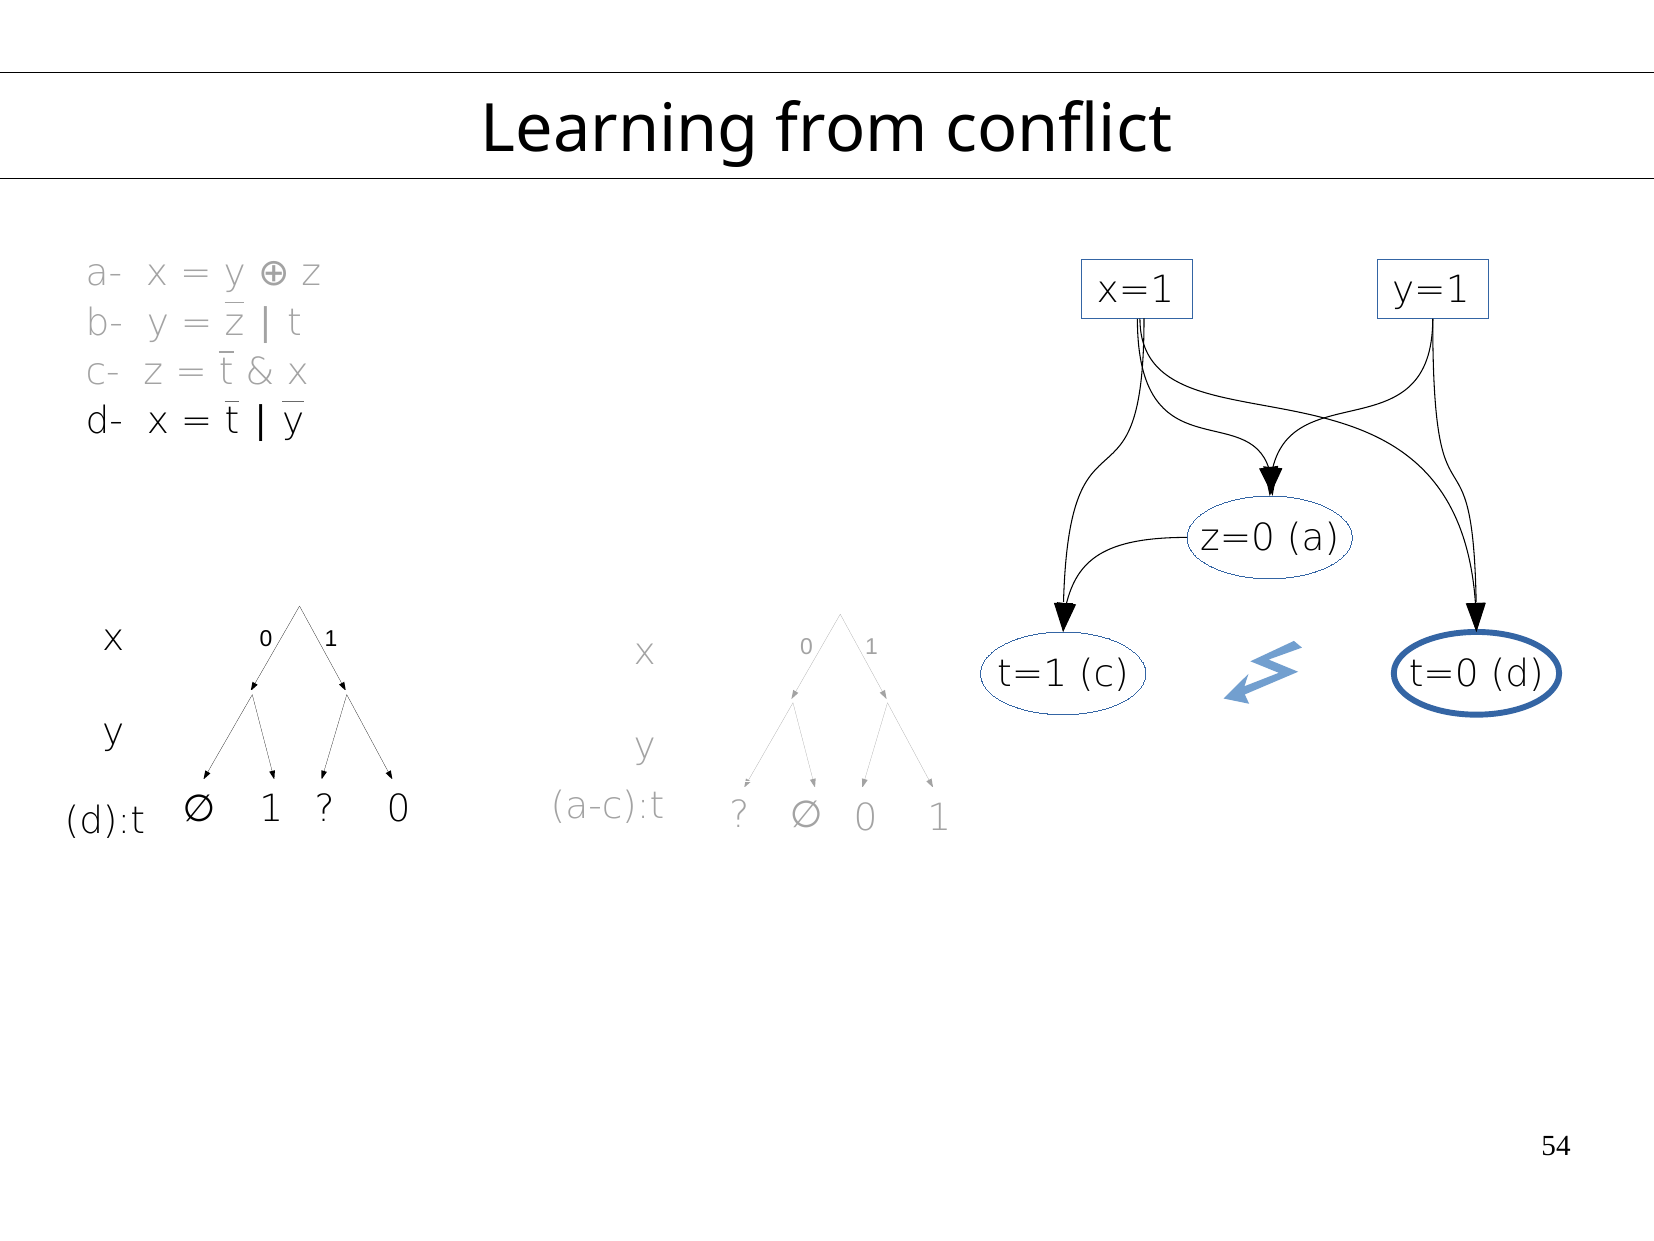

Now we can propagate
⋈⊕⋁⋀⇒∣≪≫∈
Learning from conflict
a- x = y ⊕ z
b- y = z ∣ t
c- z = t & x
d- x = t ∣ y
x=1
y=1
z=0 (a)
x
0
1
x
0
1
t=0 (d)
t=1 (c)
y
y
(a-c):t
1
?
0
∅
?
∅
0
1
(d):t
54